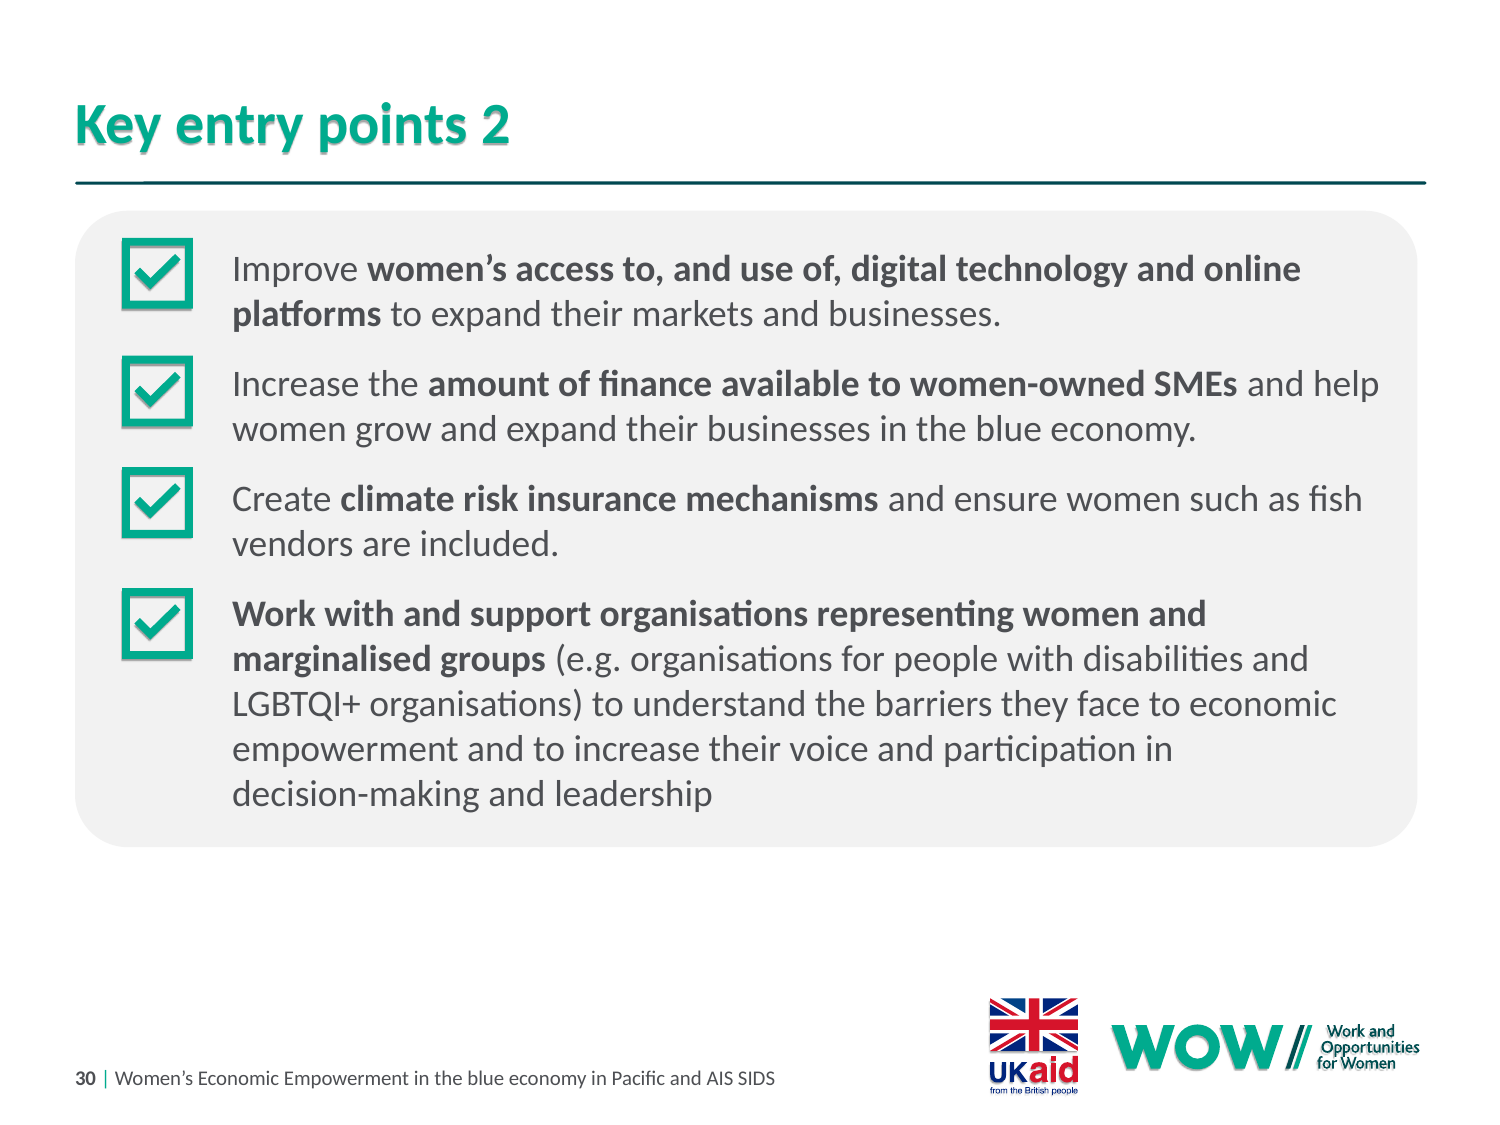

# Key entry points 2
Improve women’s access to, and use of, digital technology and online platforms to expand their markets and businesses.
Increase the amount of finance available to women-owned SMEs and help women grow and expand their businesses in the blue economy.
Create climate risk insurance mechanisms and ensure women such as fish vendors are included.
Work with and support organisations representing women and marginalised groups (e.g. organisations for people with disabilities and LGBTQI+ organisations) to understand the barriers they face to economic empowerment and to increase their voice and participation in
decision-making and leadership
27 | Women’s Economic Empowerment in the blue economy in Pacific and AIS SIDS